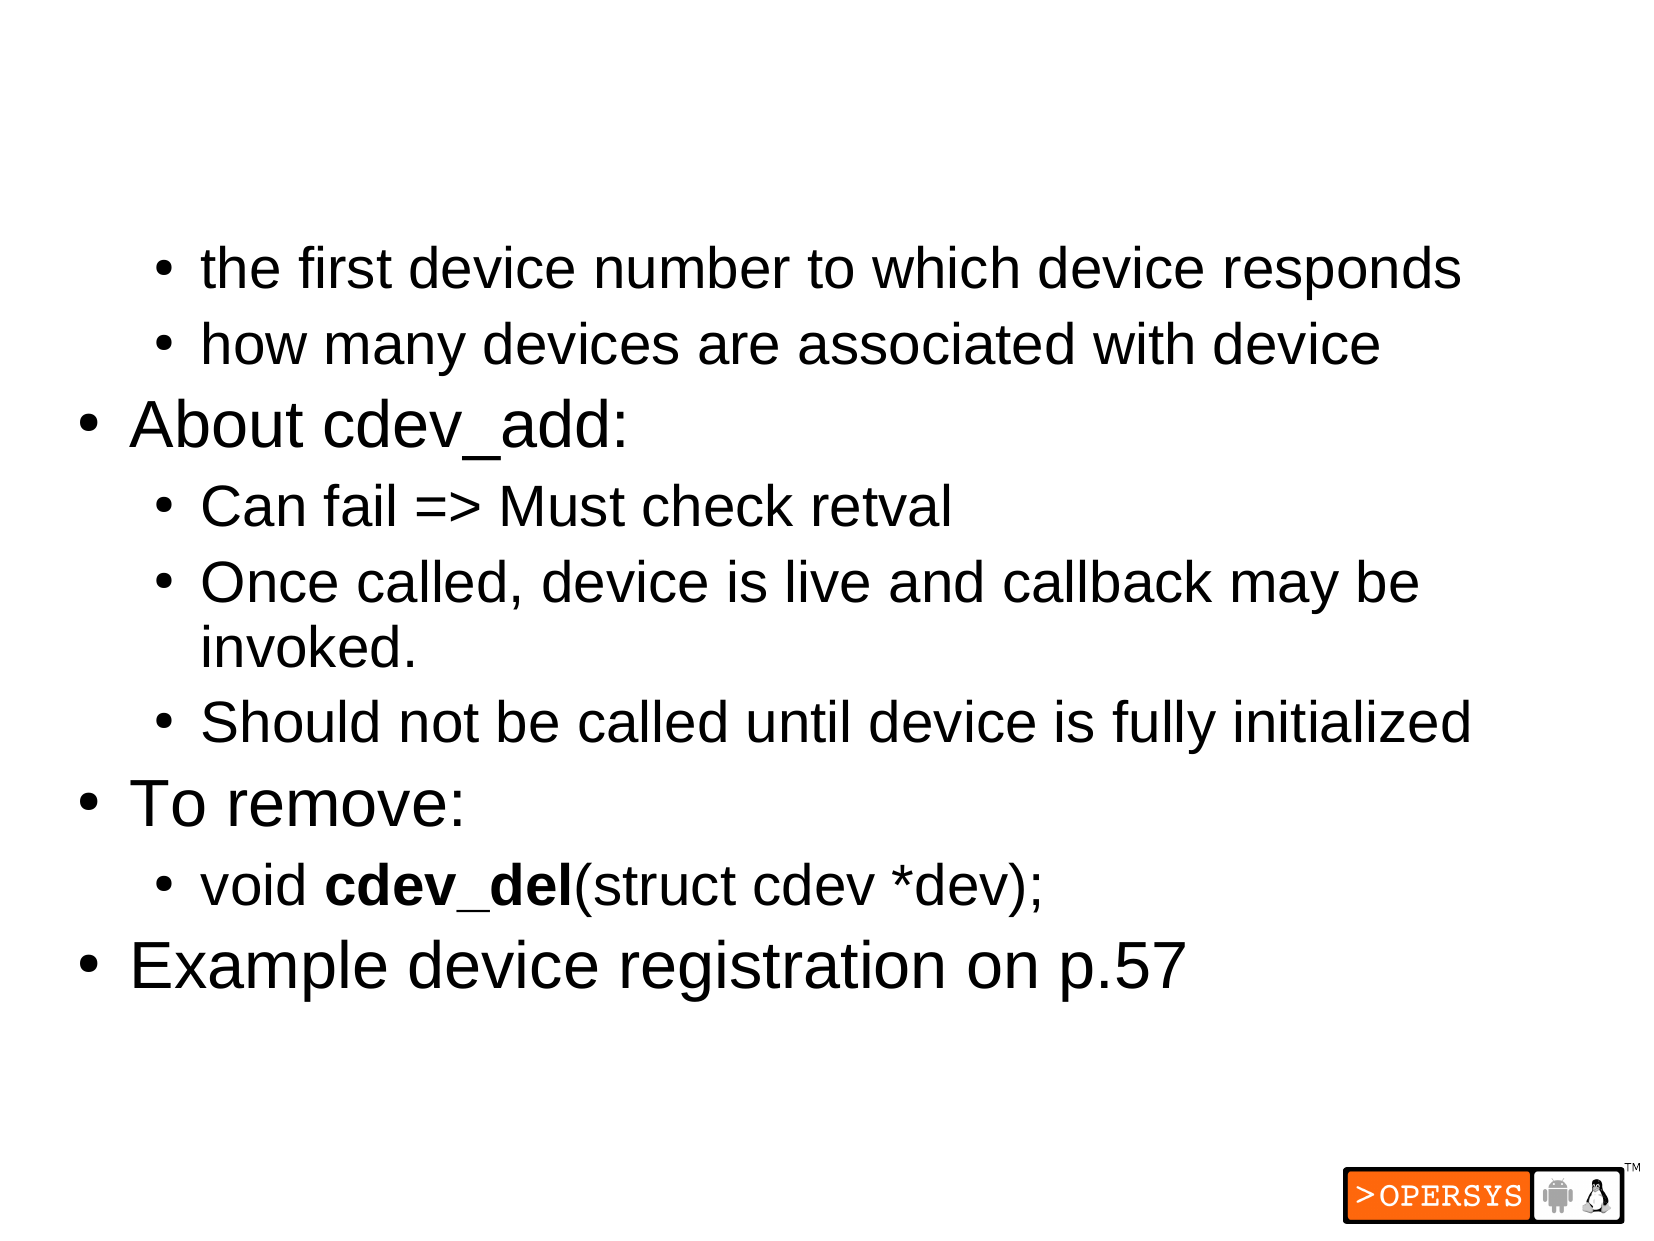

# the first device number to which device responds
how many devices are associated with device
About cdev_add:
Can fail => Must check retval
Once called, device is live and callback may be invoked.
Should not be called until device is fully initialized
To remove:
void cdev_del(struct cdev *dev);
Example device registration on p.57